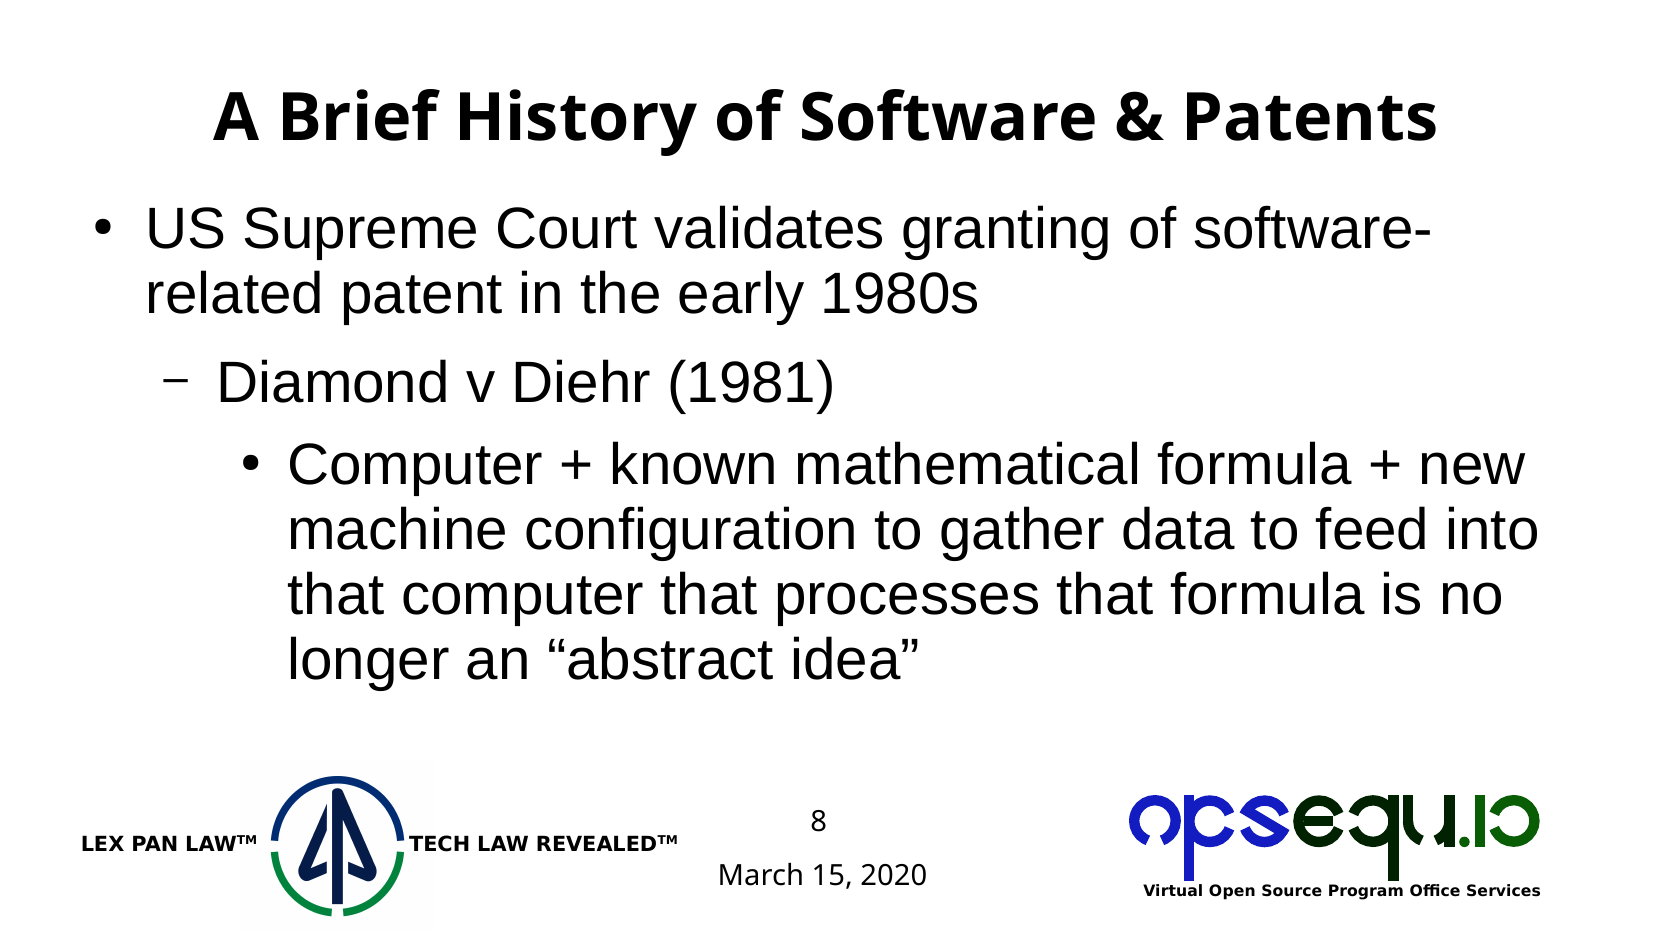

# A Brief History of Software & Patents
US Supreme Court validates granting of software-related patent in the early 1980s
Diamond v Diehr (1981)
Computer + known mathematical formula + new machine configuration to gather data to feed into that computer that processes that formula is no longer an “abstract idea”
8
March 15, 2020